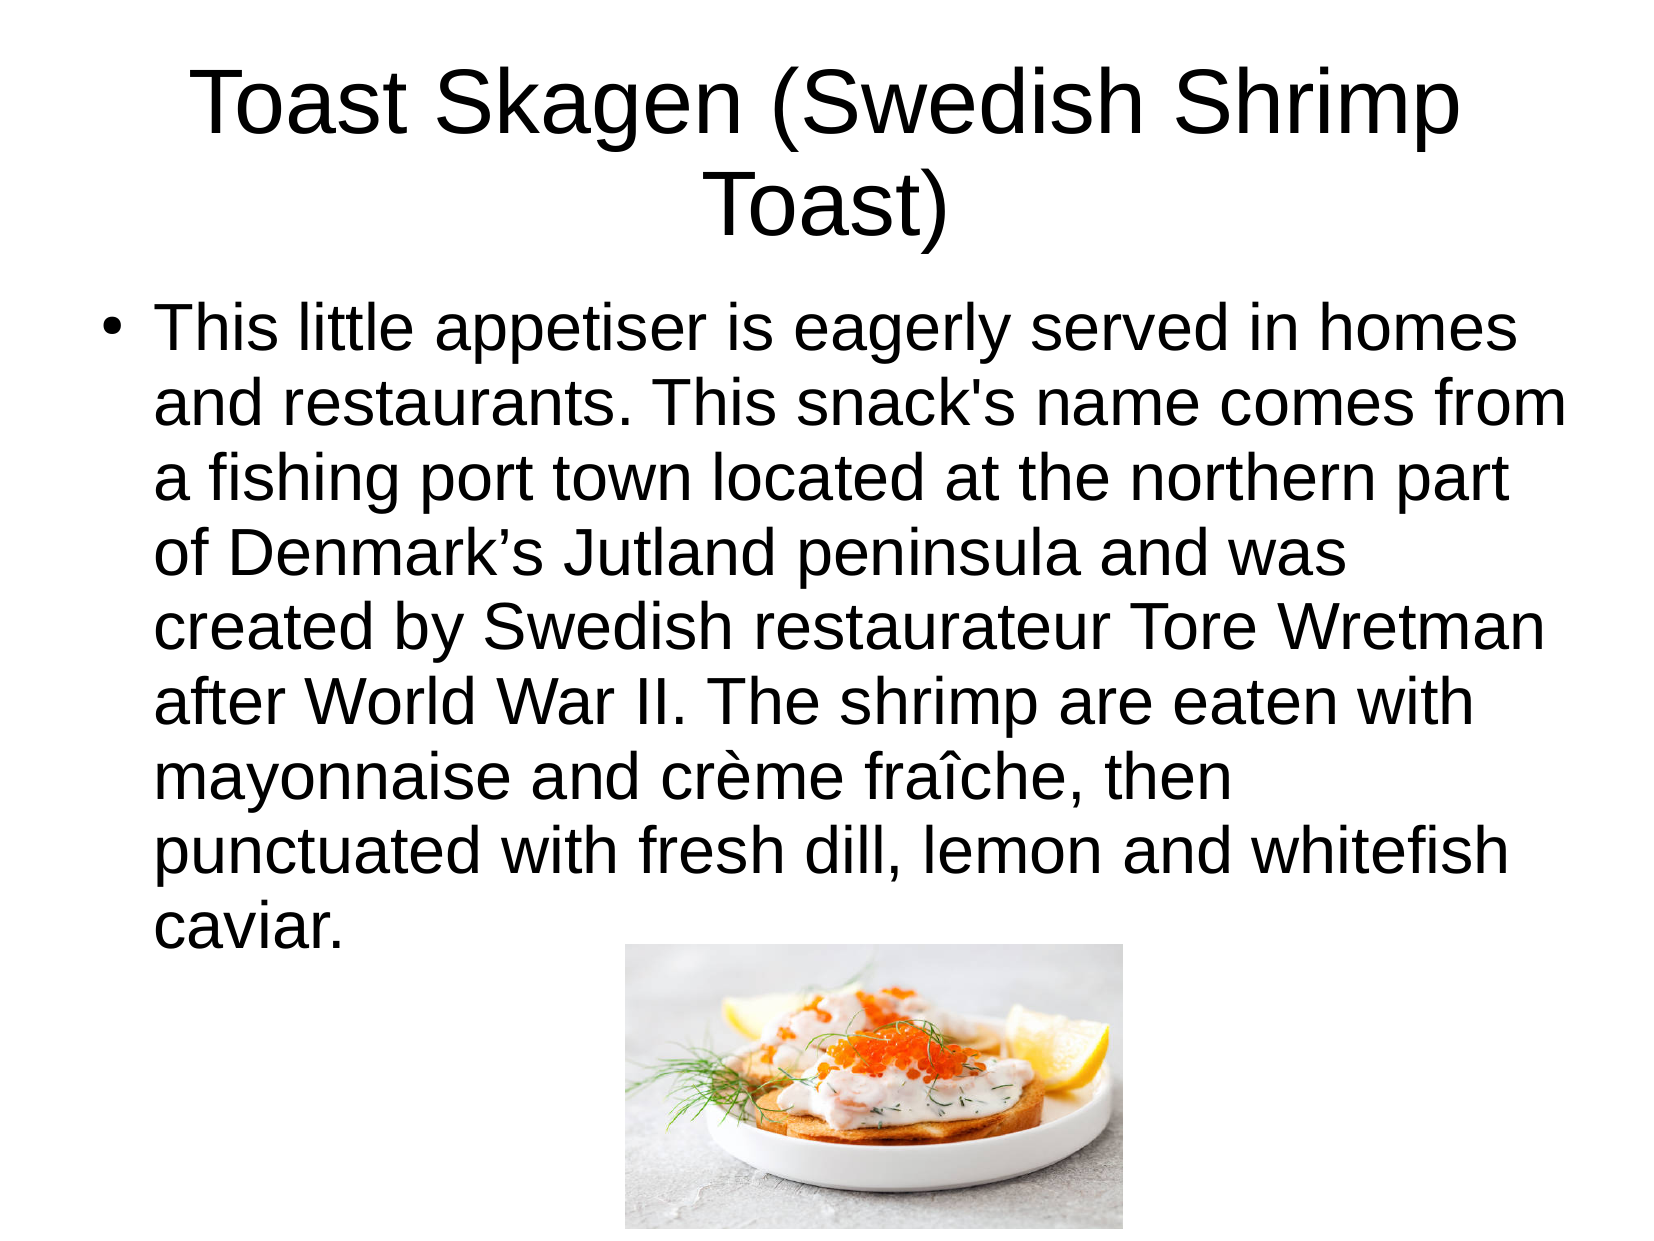

# Toast Skagen (Swedish Shrimp Toast)
This little appetiser is eagerly served in homes and restaurants. This snack's name comes from a fishing port town located at the northern part of Denmark’s Jutland peninsula and was created by Swedish restaurateur Tore Wretman after World War II. The shrimp are eaten with mayonnaise and crème fraîche, then punctuated with fresh dill, lemon and whitefish caviar.